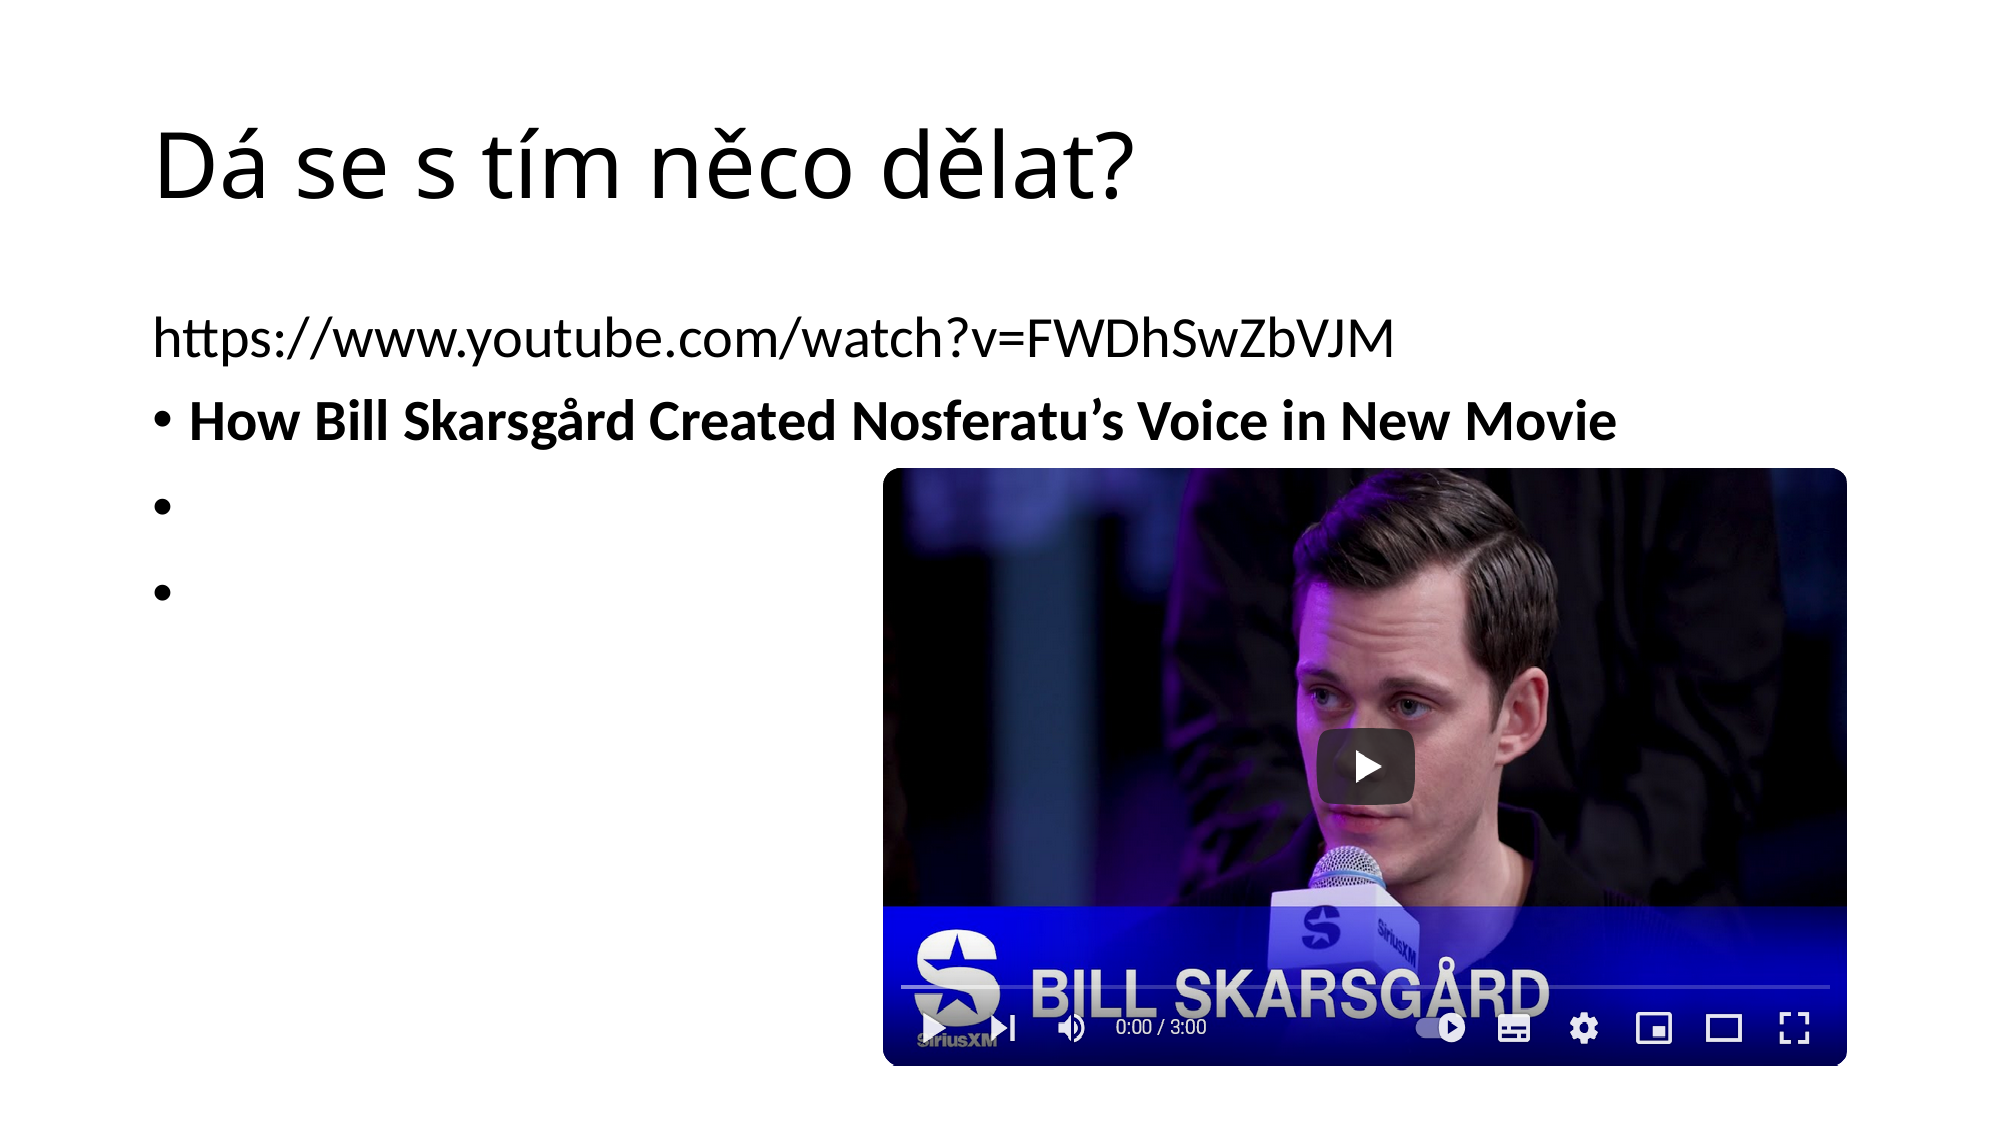

# Dá se s tím něco dělat?
https://www.youtube.com/watch?v=FWDhSwZbVJM
How Bill Skarsgård Created Nosferatu’s Voice in New Movie